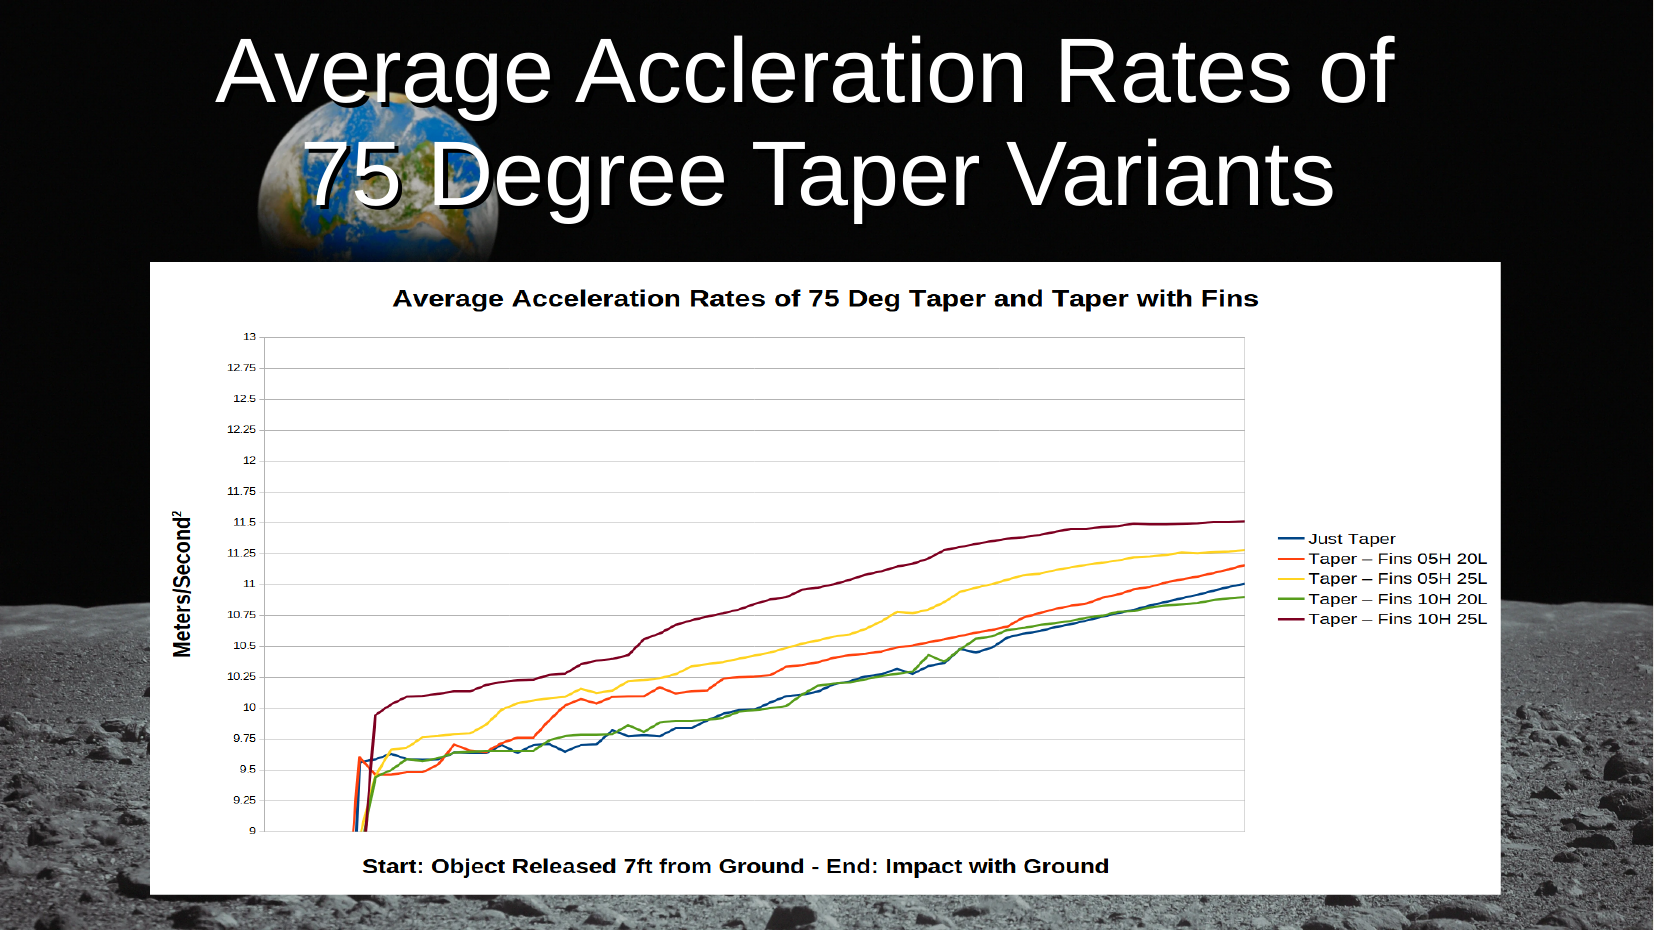

# Average Accleration Rates of 75 Degree Taper Variants